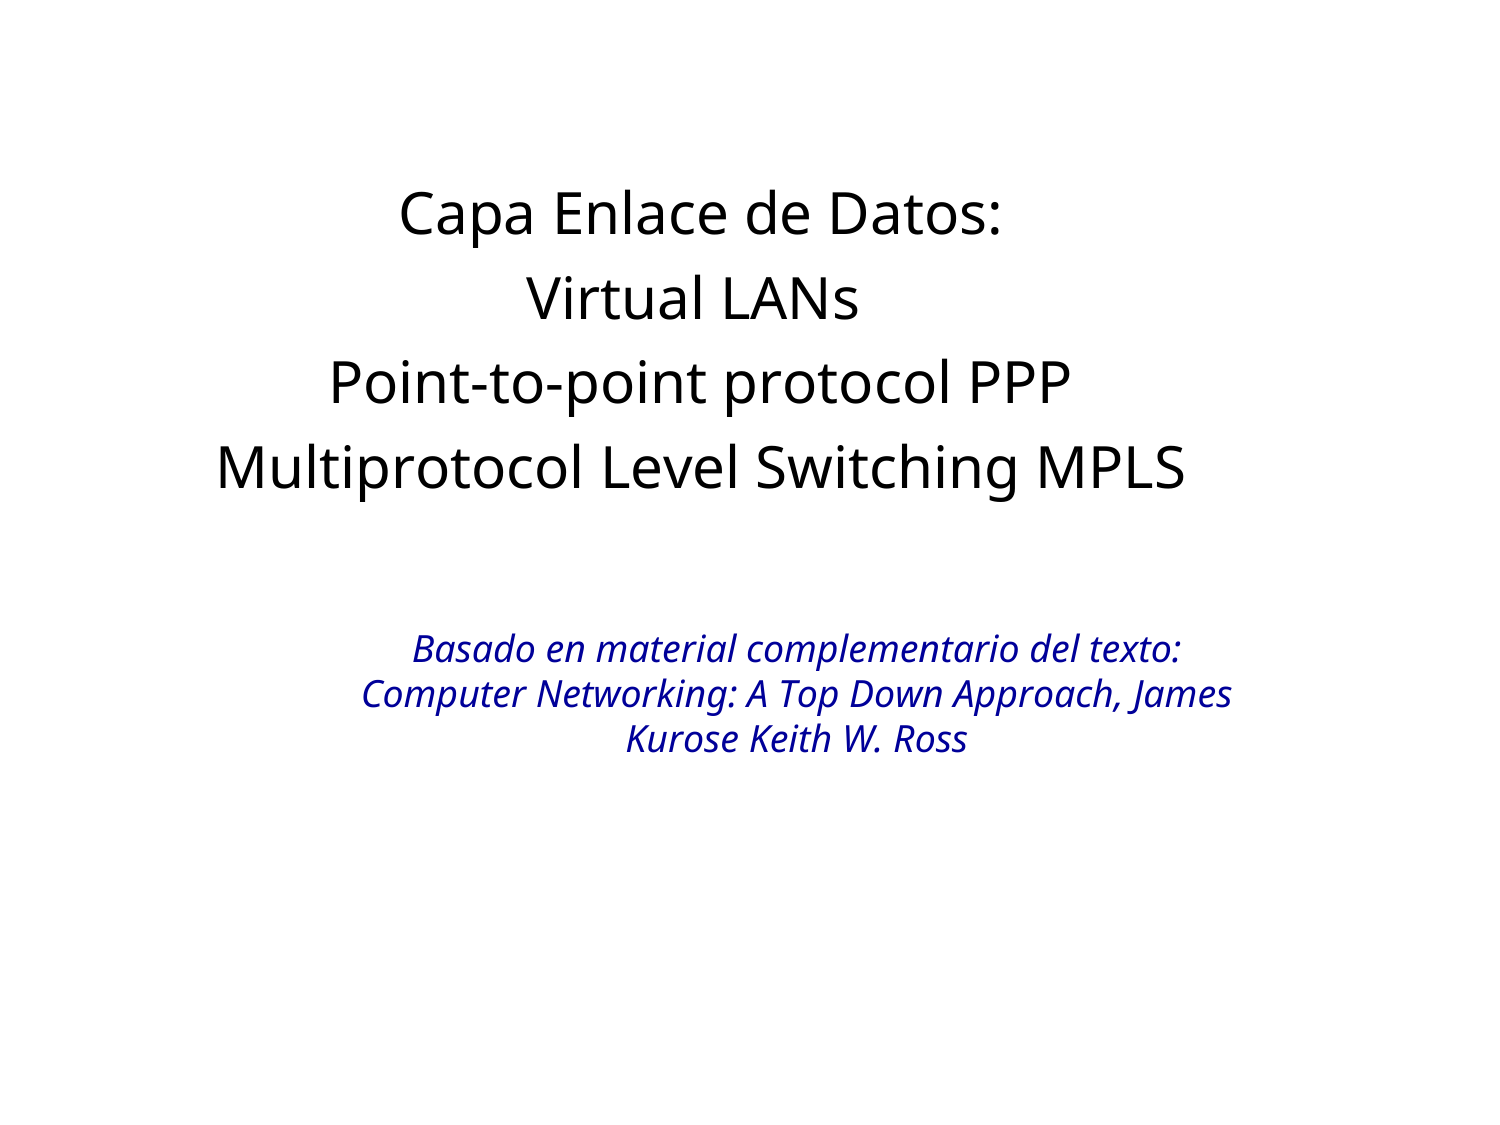

# Capa Enlace de Datos:
Virtual LANs
Point-to-point protocol PPP
Multiprotocol Level Switching MPLS
Basado en material complementario del texto: Computer Networking: A Top Down Approach, James Kurose Keith W. Ross